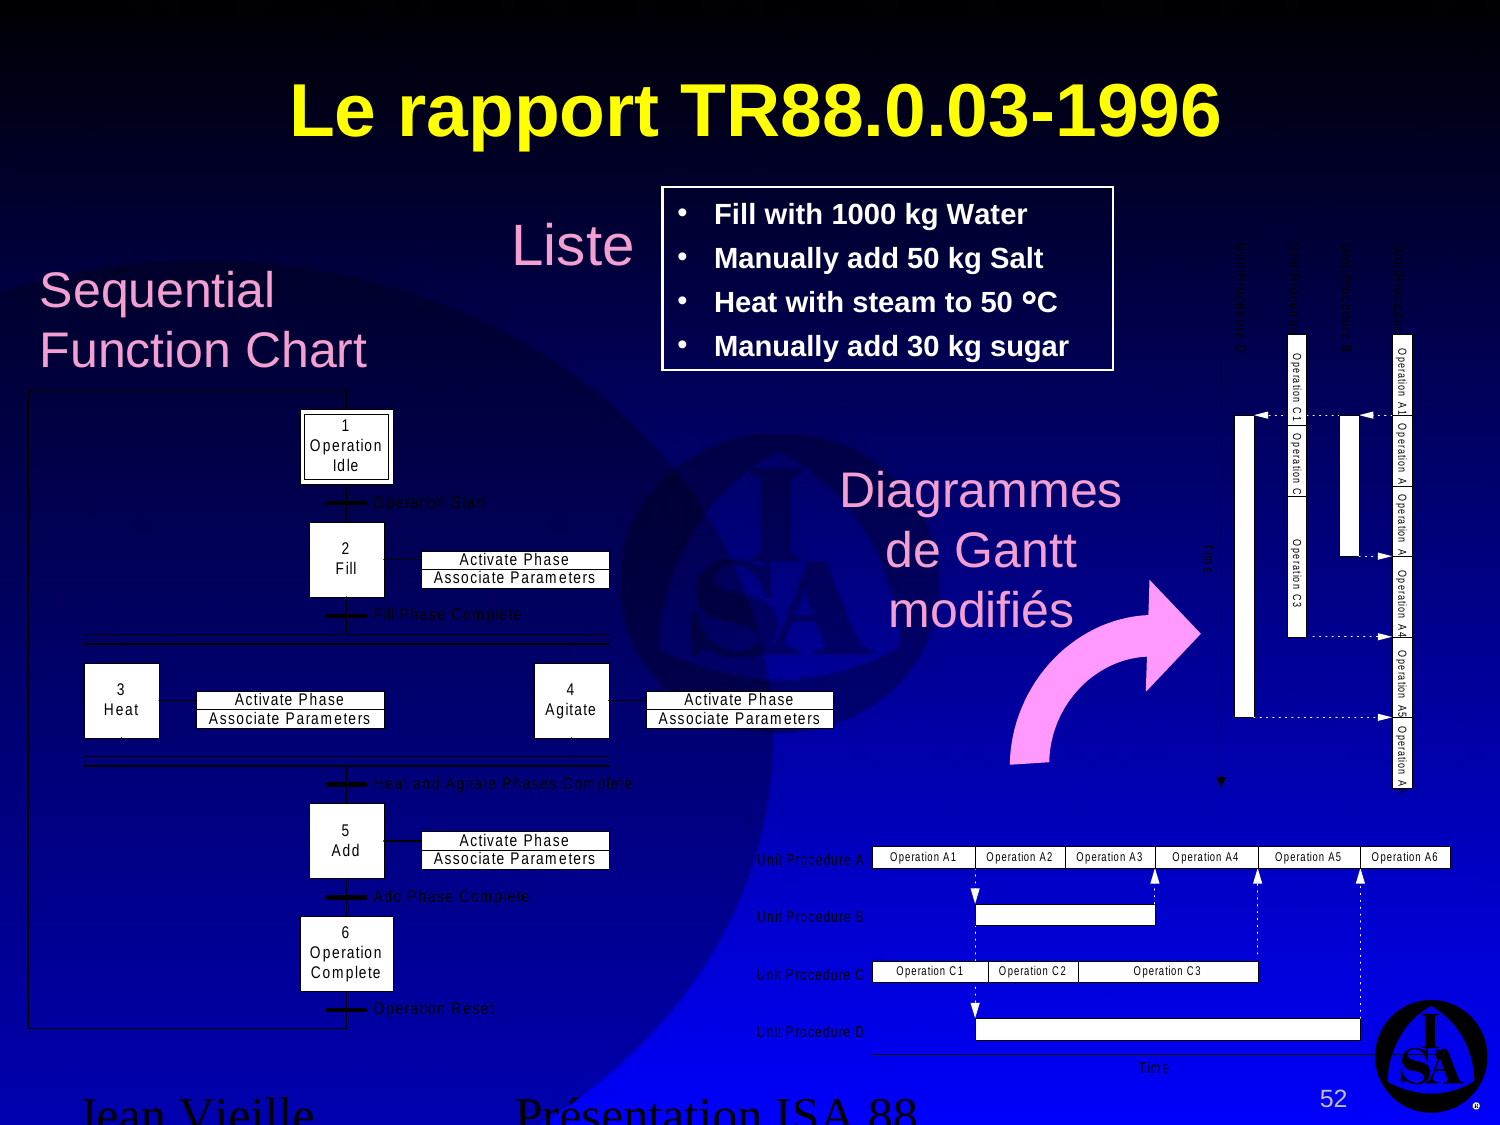

# Le rapport TR88.0.03-1996
Fill with 1000 kg Water
Manually add 50 kg Salt
Heat with steam to 50 C
Manually add 30 kg sugar
Liste
Sequential Function Chart
Diagrammes de Gantt modifiés